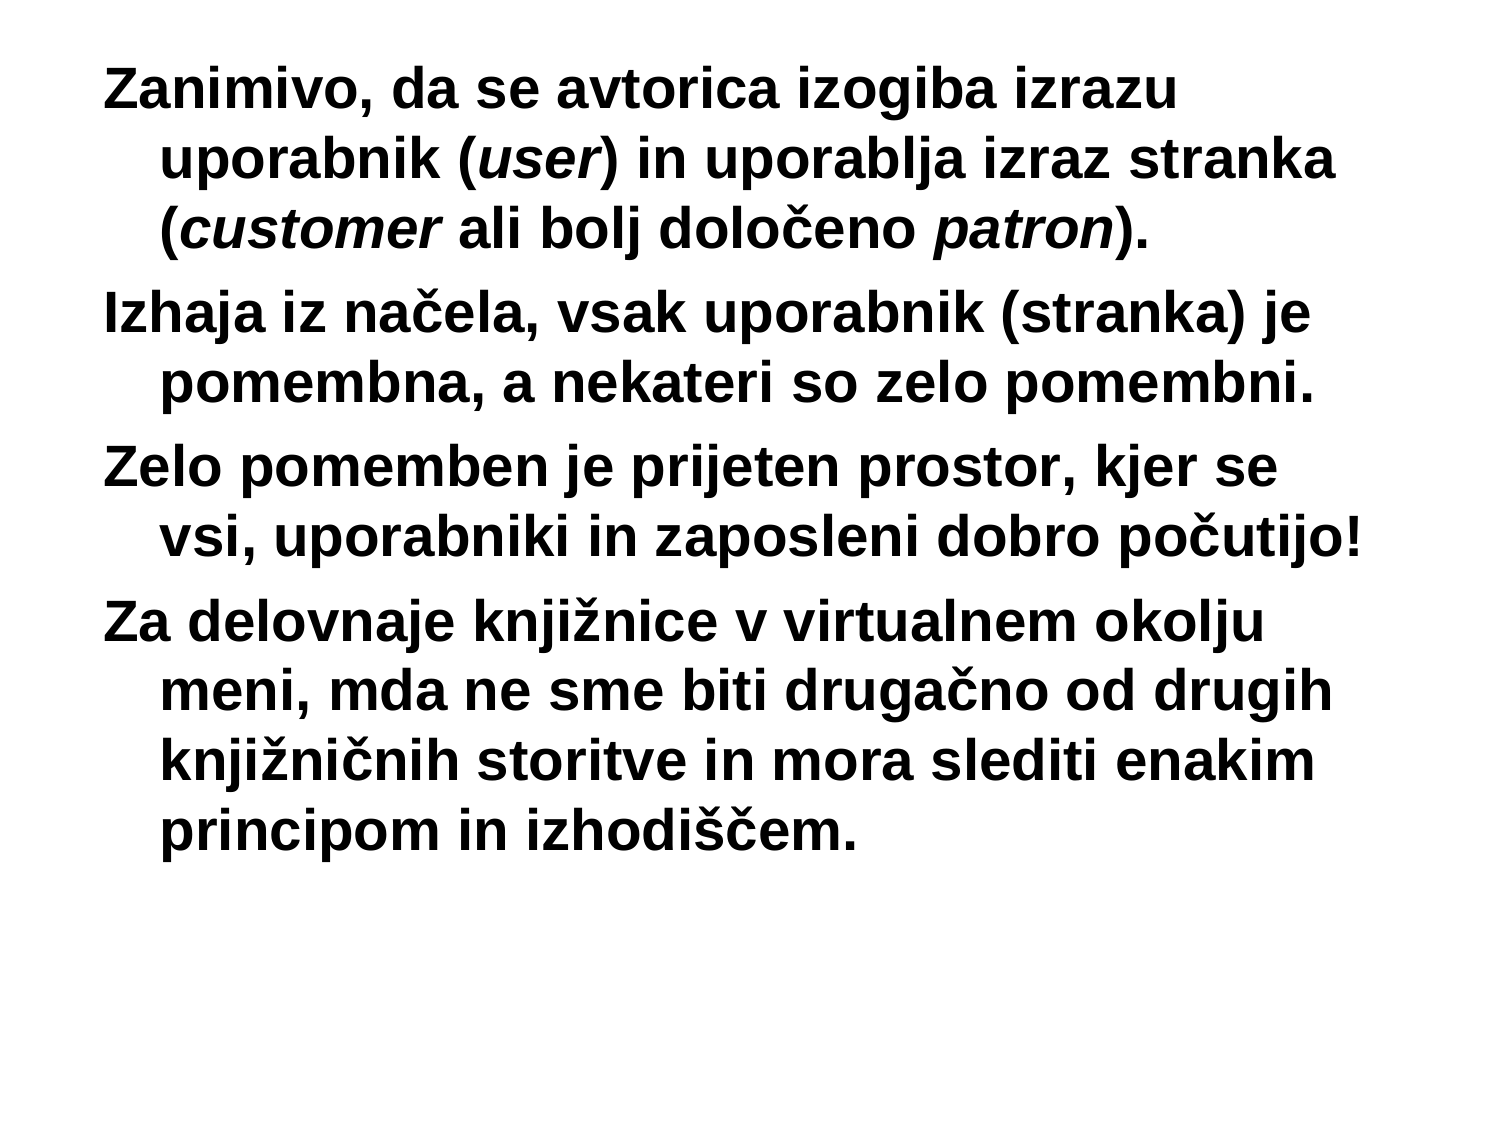

# Zanimivo, da se avtorica izogiba izrazu uporabnik (user) in uporablja izraz stranka (customer ali bolj določeno patron).
Izhaja iz načela, vsak uporabnik (stranka) je pomembna, a nekateri so zelo pomembni.
Zelo pomemben je prijeten prostor, kjer se vsi, uporabniki in zaposleni dobro počutijo!
Za delovnaje knjižnice v virtualnem okolju meni, mda ne sme biti drugačno od drugih knjižničnih storitve in mora slediti enakim principom in izhodiščem.